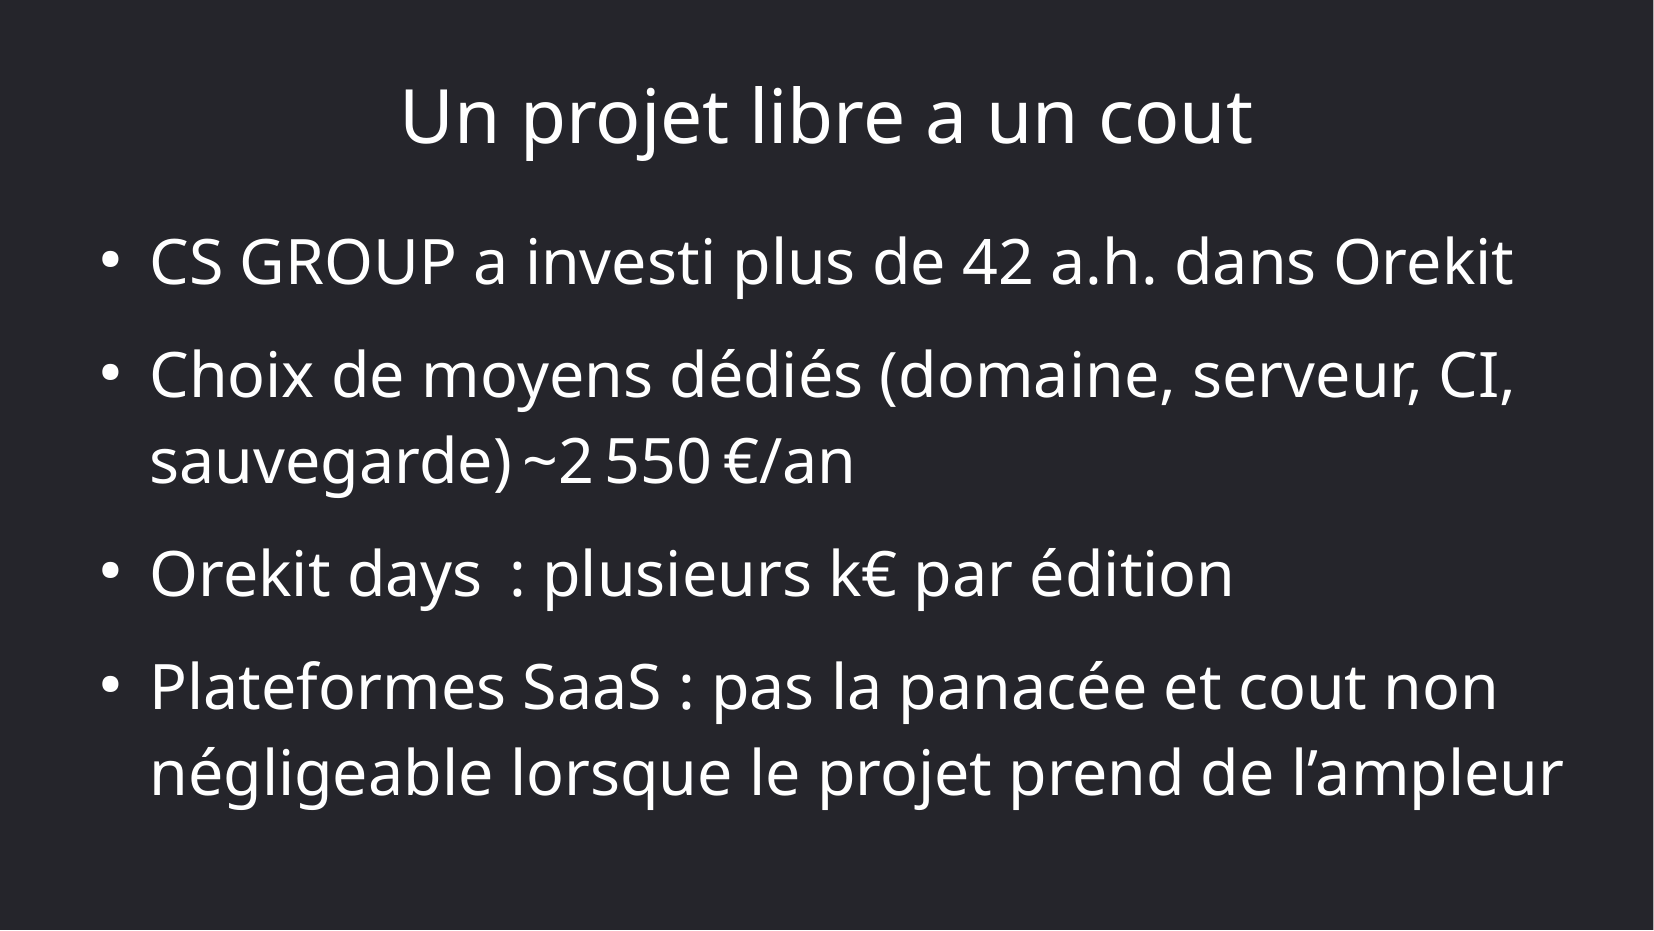

Un projet libre a un cout
# CS GROUP a investi plus de 42 a.h. dans Orekit
Choix de moyens dédiés (domaine, serveur, CI, sauvegarde) ~2 550 €/an
Orekit days  : plusieurs k€ par édition
Plateformes SaaS : pas la panacée et cout non négligeable lorsque le projet prend de l’ampleur